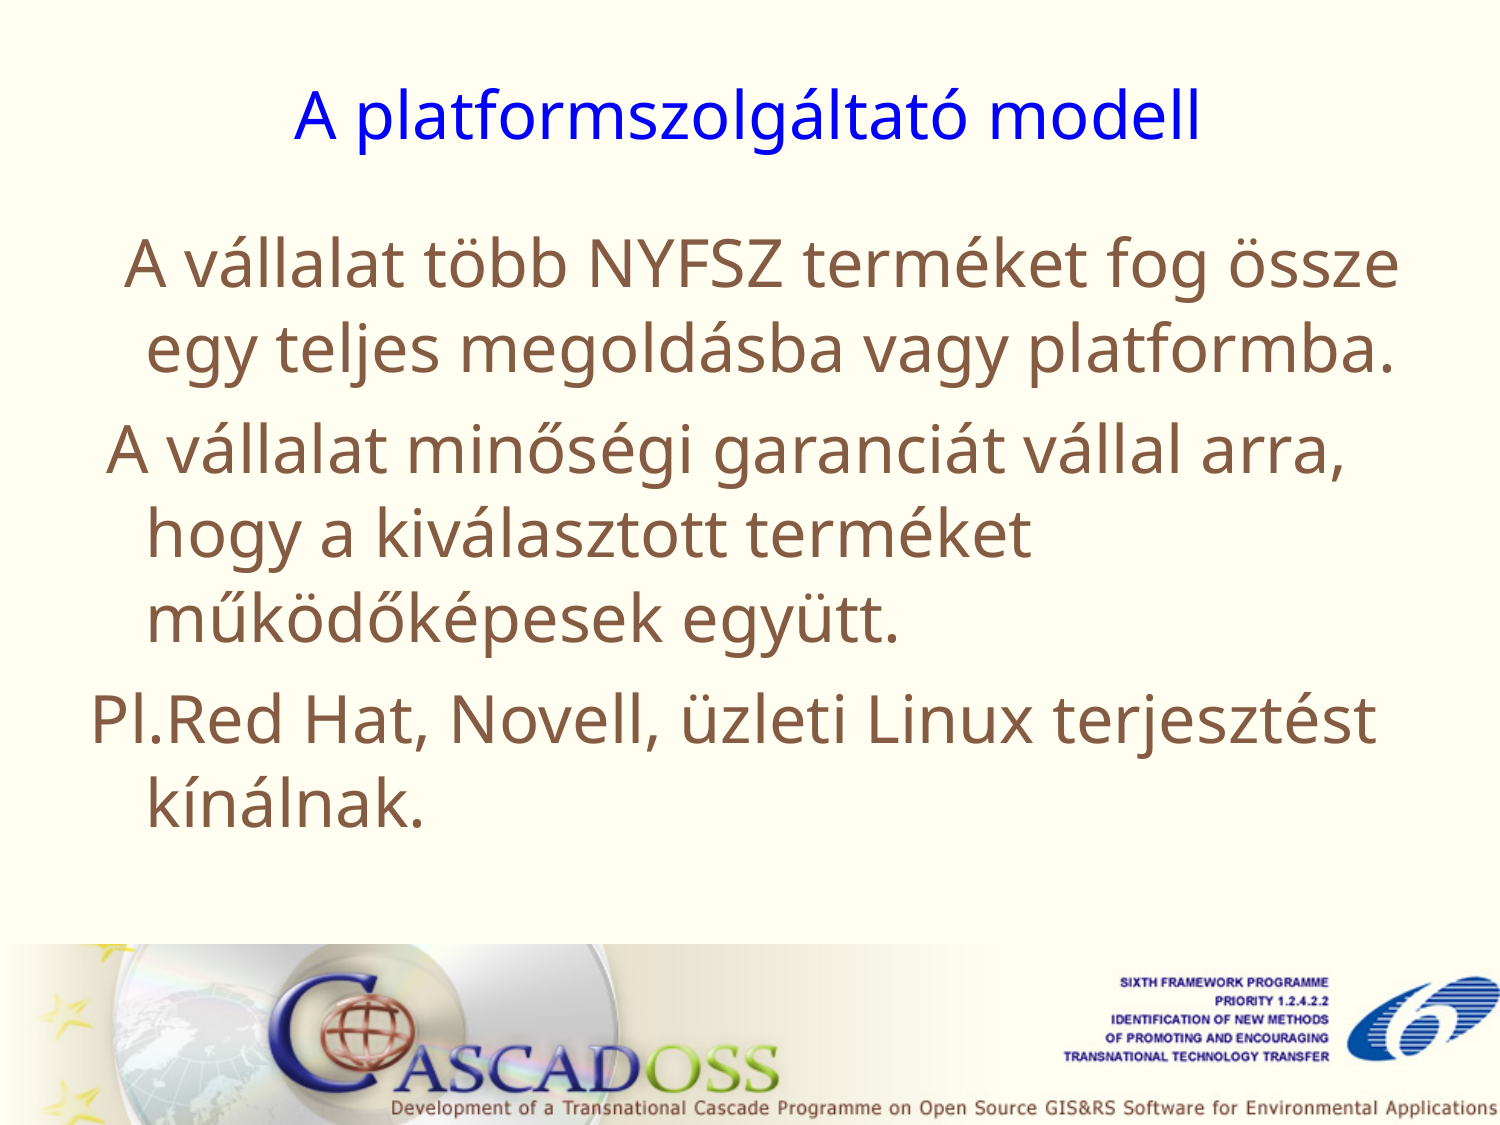

A platformszolgáltató modell
# A vállalat több NYFSZ terméket fog össze egy teljes megoldásba vagy platformba.
 A vállalat minőségi garanciát vállal arra, hogy a kiválasztott terméket működőképesek együtt.
Pl.Red Hat, Novell, üzleti Linux terjesztést kínálnak.